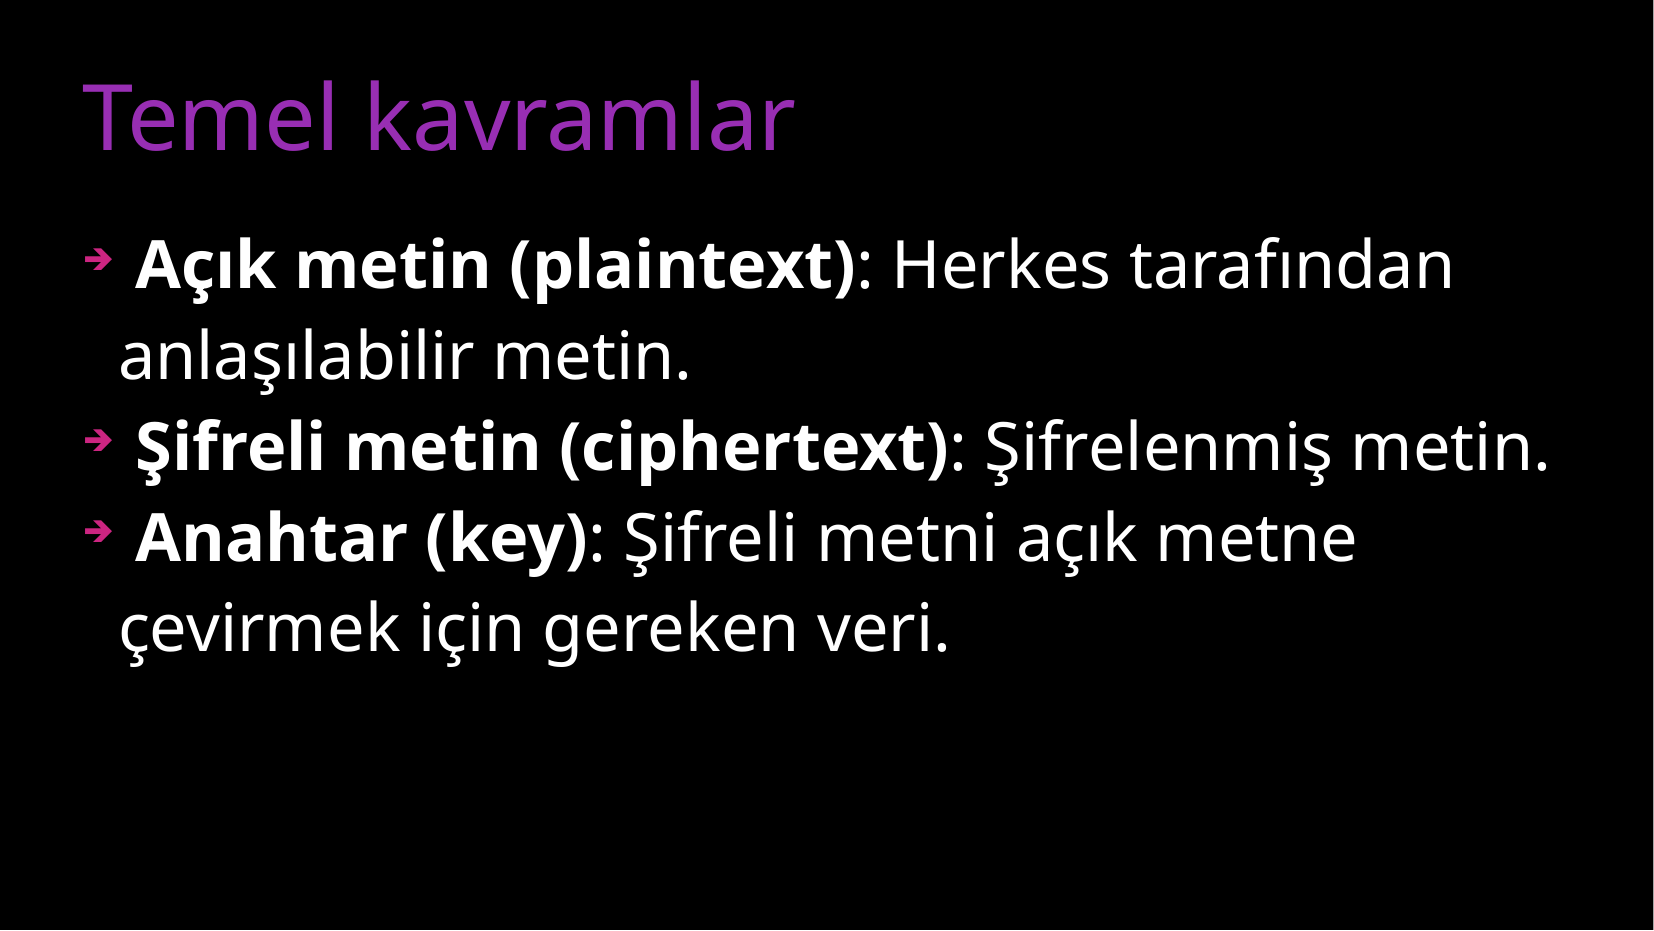

# Temel kavramlar
 Açık metin (plaintext): Herkes tarafından anlaşılabilir metin.
 Şifreli metin (ciphertext): Şifrelenmiş metin.
 Anahtar (key): Şifreli metni açık metne çevirmek için gereken veri.